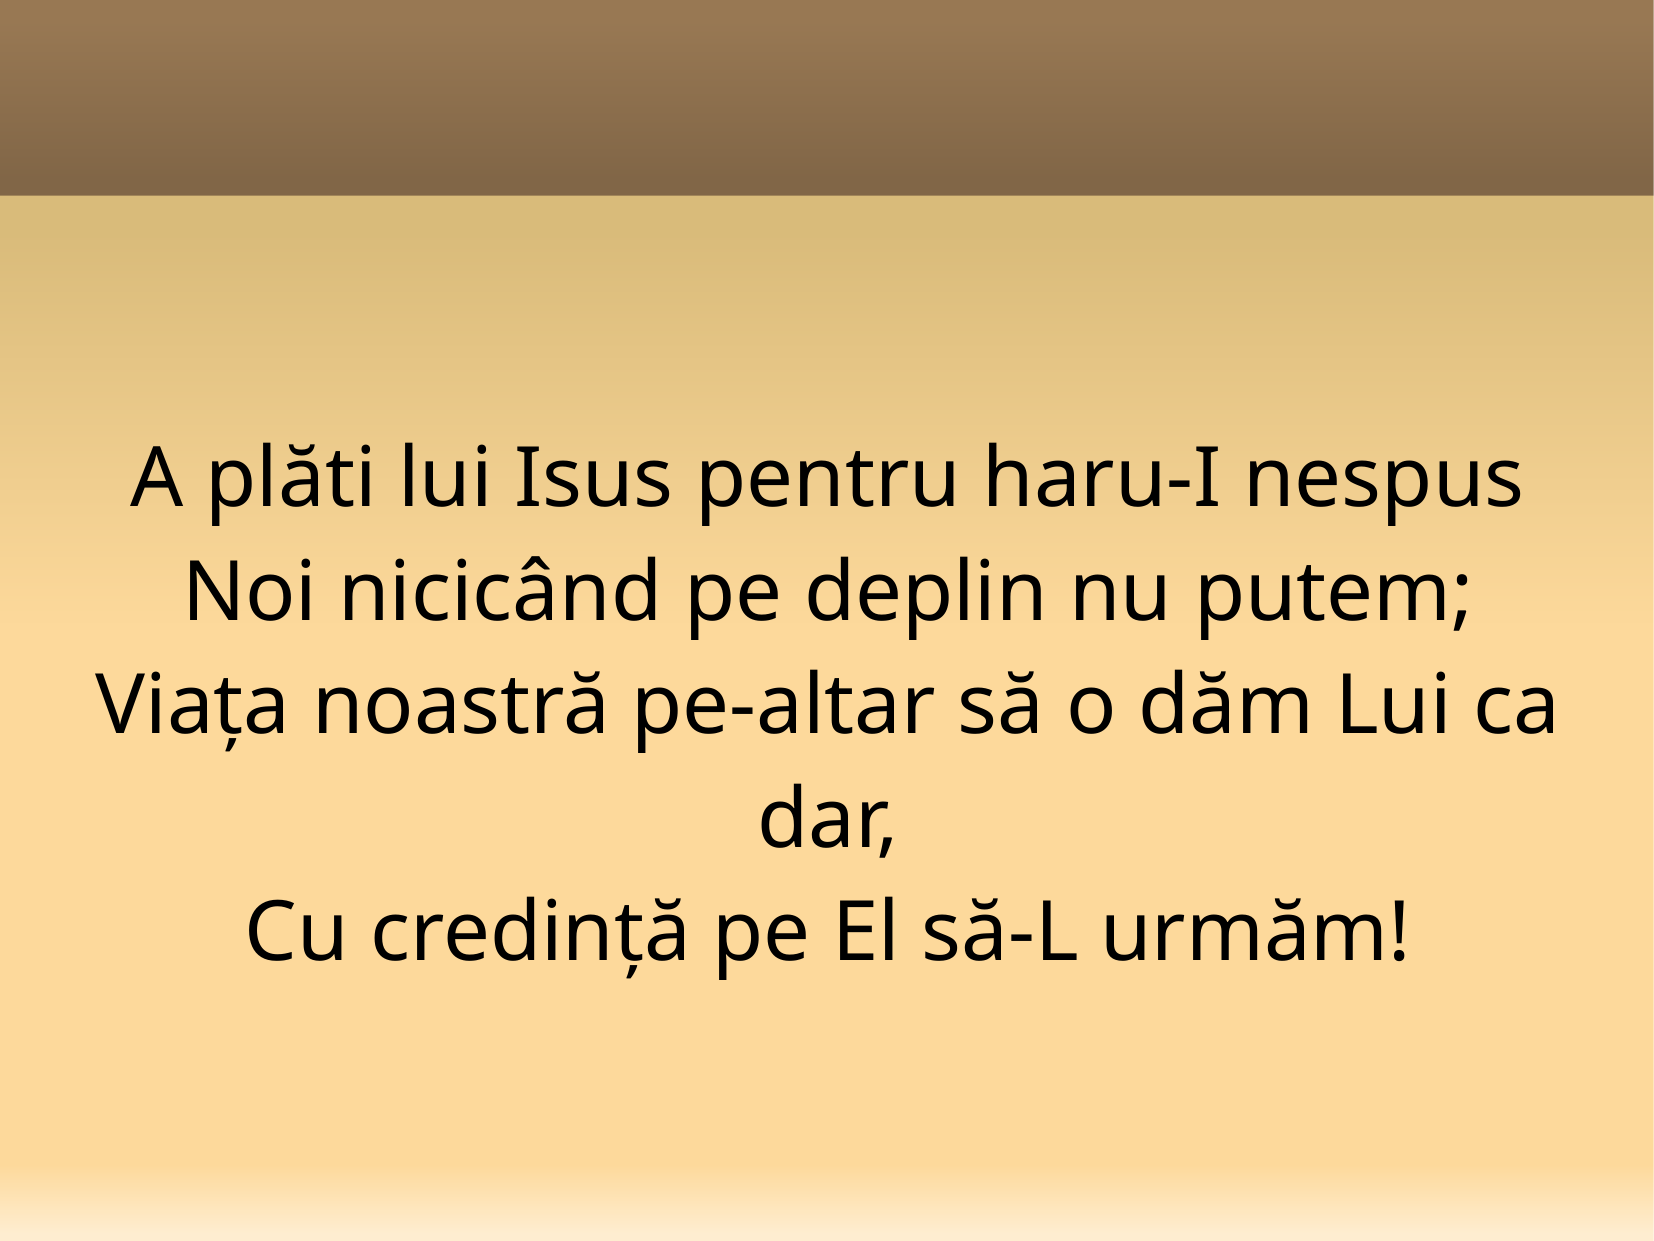

A plăti lui Isus pentru haru-I nespus
Noi nicicând pe deplin nu putem;
Viaţa noastră pe-altar să o dăm Lui ca dar,
Cu credinţă pe El să-L urmăm!